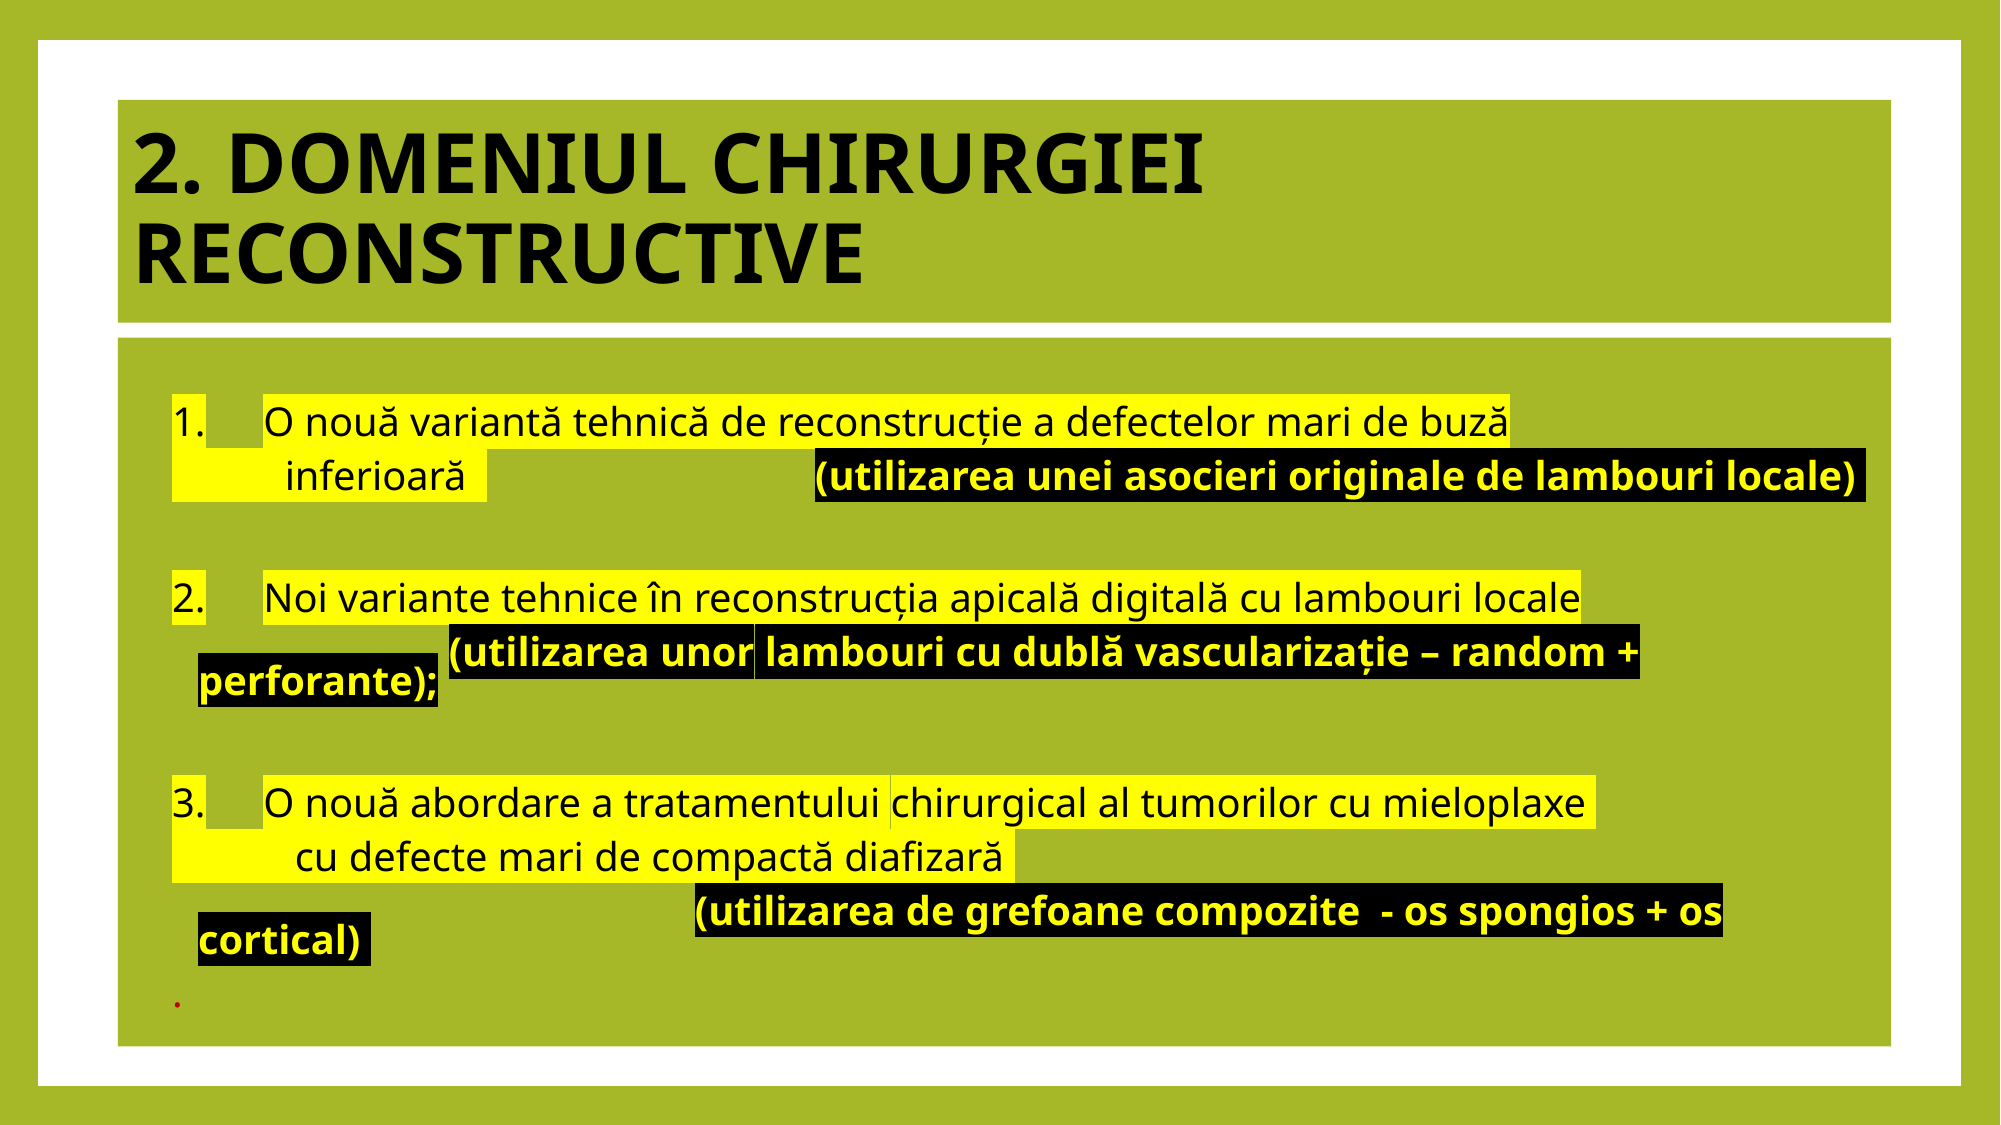

# 2. DOMENIUL CHIRURGIEI RECONSTRUCTIVE
1.	O nouă variantă tehnică de reconstrucție a defectelor mari de buză
 inferioară (utilizarea unei asocieri originale de lambouri locale)
2.	Noi variante tehnice în reconstrucția apicală digitală cu lambouri locale
 (utilizarea unor lambouri cu dublă vascularizație – random + perforante);
3.	O nouă abordare a tratamentului chirurgical al tumorilor cu mieloplaxe
 cu defecte mari de compactă diafizară
 (utilizarea de grefoane compozite - os spongios + os cortical)
.